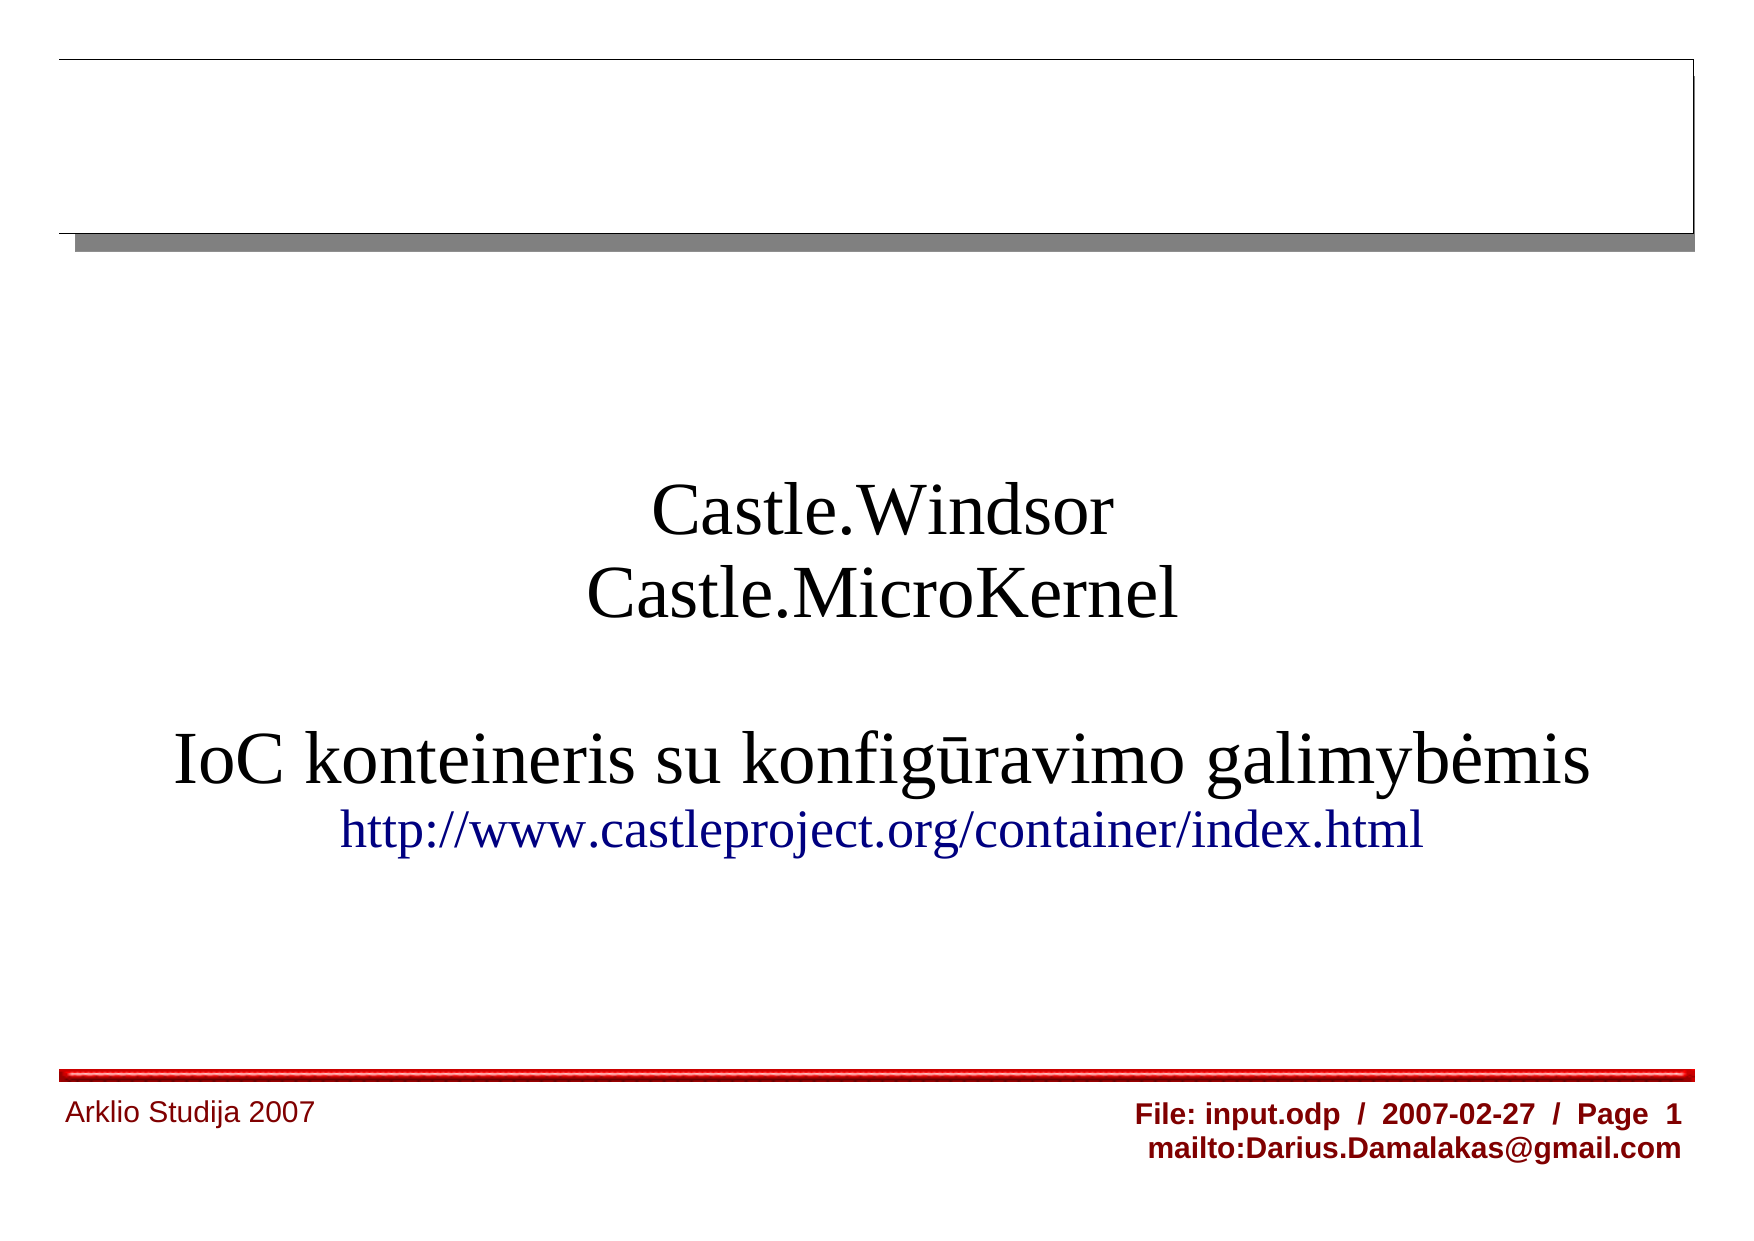

#
Castle.Windsor
Castle.MicroKernel
IoC konteineris su konfigūravimo galimybėmis
http://www.castleproject.org/container/index.html